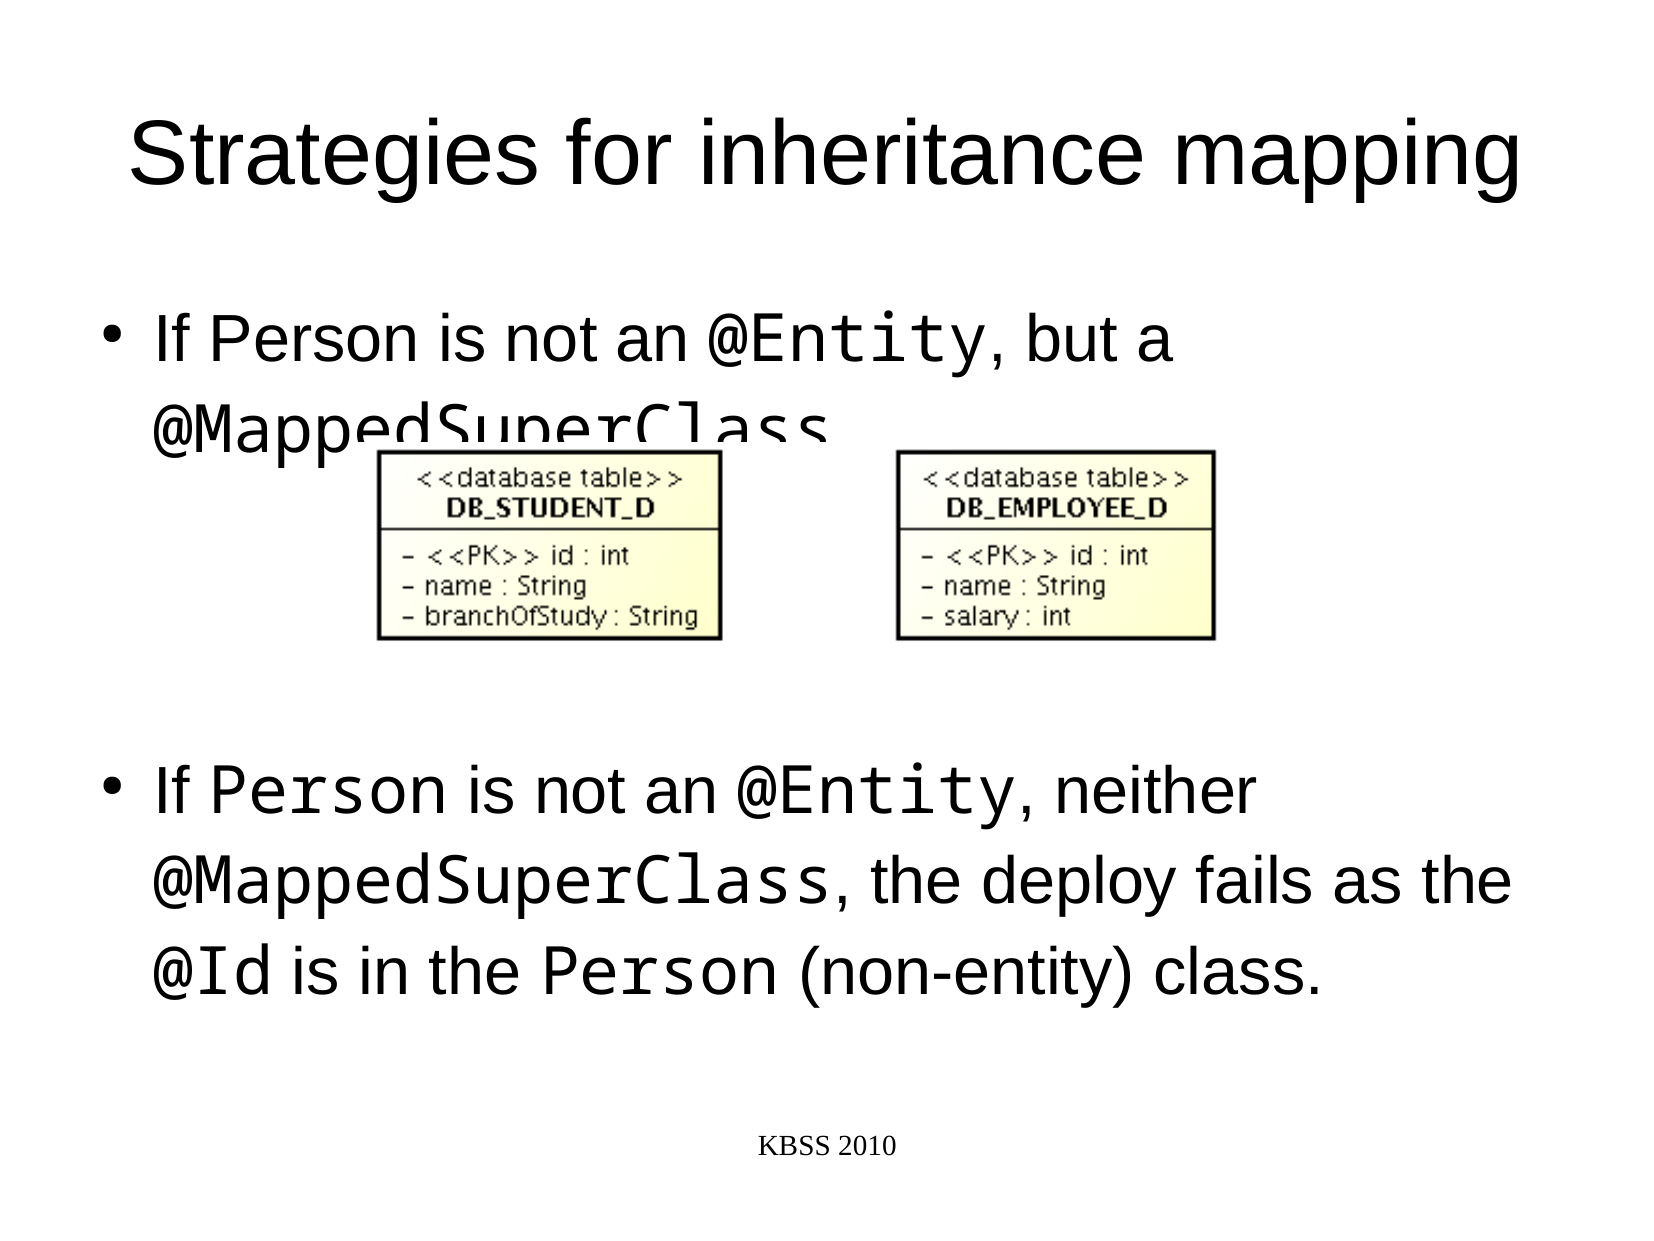

# Strategies for inheritance mapping
If Person is not an @Entity, but a @MappedSuperClass
If Person is not an @Entity, neither @MappedSuperClass, the deploy fails as the @Id is in the Person (non-entity) class.
KBSS 2010